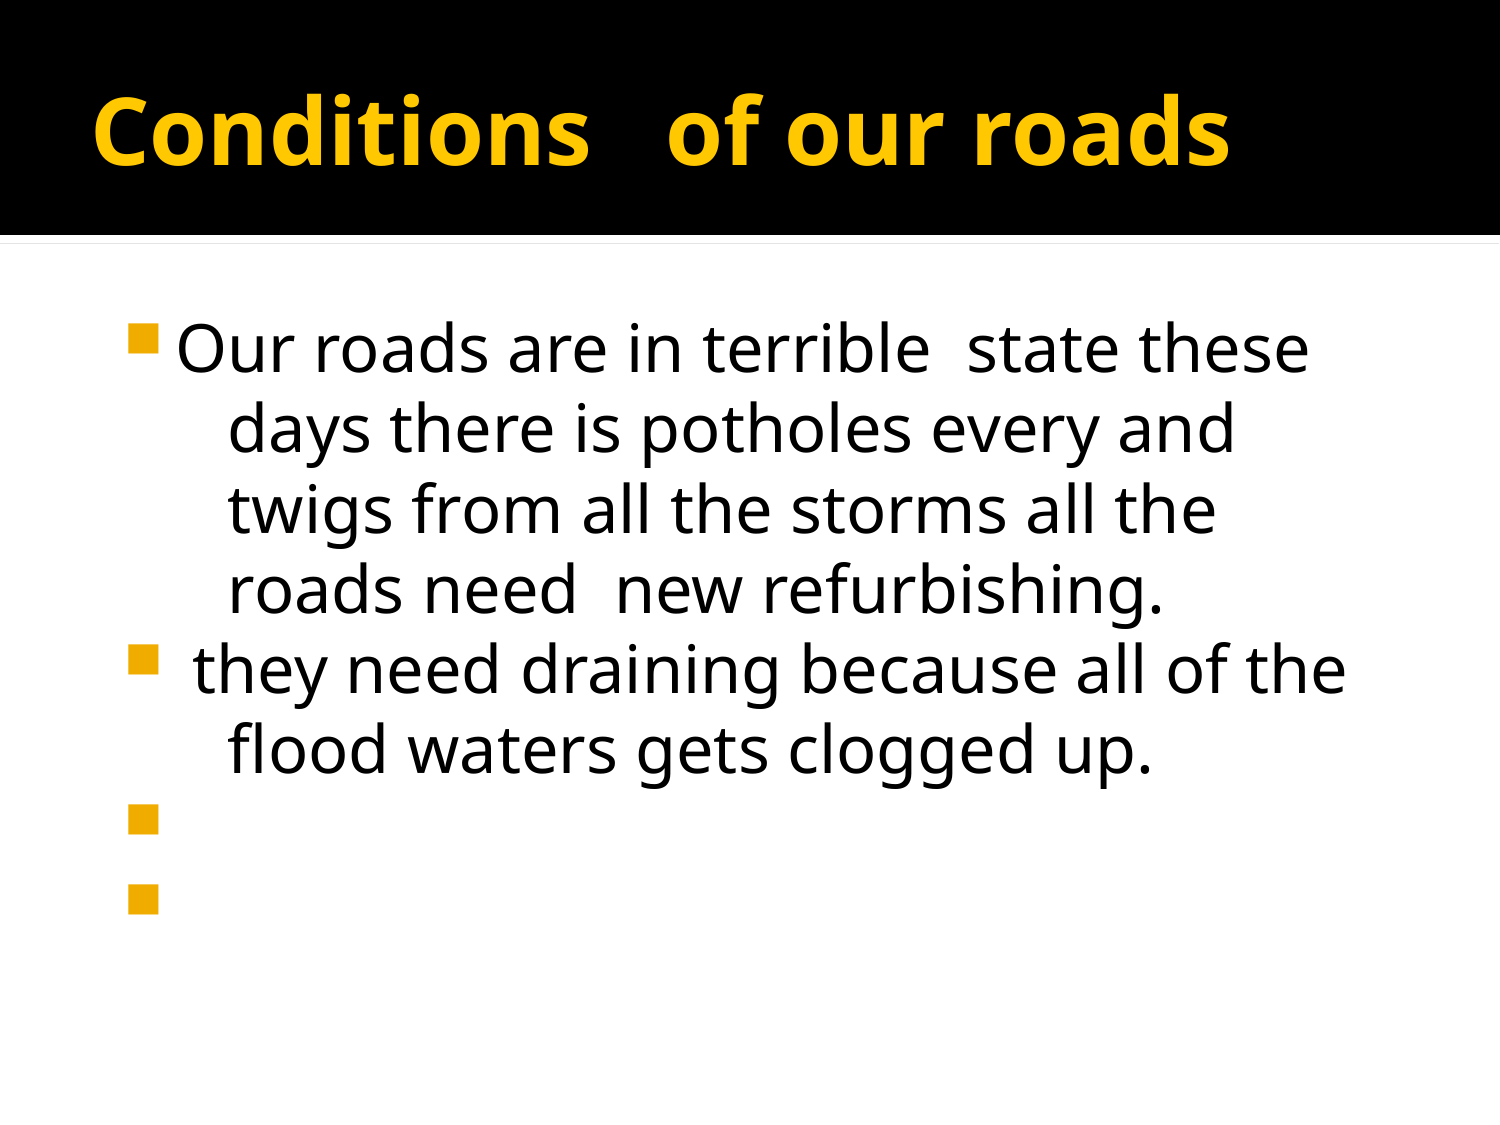

# Conditions of our roads
Our roads are in terrible state these days there is potholes every and twigs from all the storms all the roads need new refurbishing.
 they need draining because all of the flood waters gets clogged up.